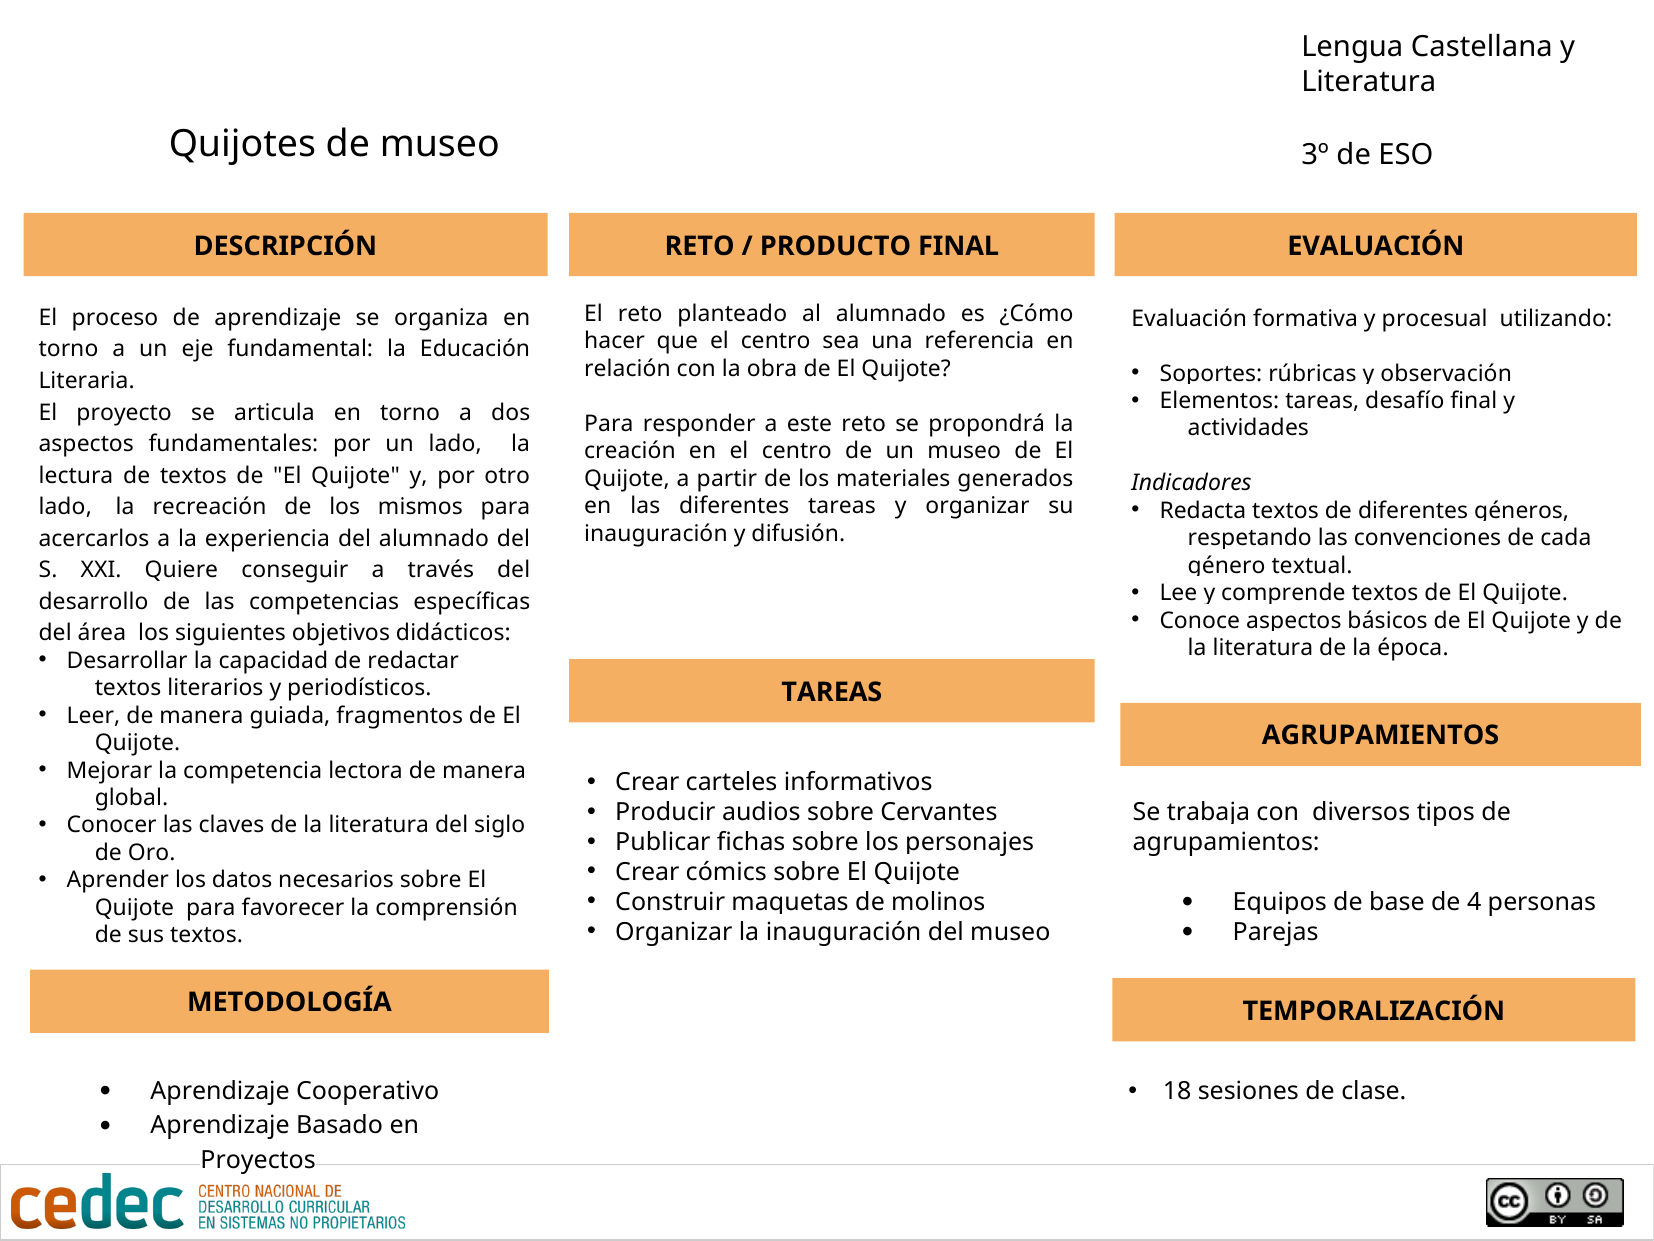

PROPUESTA DIDÁCTICA
Lengua Castellana y Literatura
Materia:
Quijotes de museo
Curso:
REA:
3º de ESO
DESCRIPCIÓN
RETO / PRODUCTO FINAL
EVALUACIÓN
El proceso de aprendizaje se organiza en torno a un eje fundamental: la Educación Literaria.
El proyecto se articula en torno a dos aspectos fundamentales: por un lado, la lectura de textos de "El Quijote" y, por otro lado,  la recreación de los mismos para acercarlos a la experiencia del alumnado del S. XXI. Quiere conseguir a través del desarrollo de las competencias específicas del área los siguientes objetivos didácticos:
Desarrollar la capacidad de redactar textos literarios y periodísticos.
Leer, de manera guiada, fragmentos de El Quijote.
Mejorar la competencia lectora de manera global.
Conocer las claves de la literatura del siglo de Oro.
Aprender los datos necesarios sobre El Quijote para favorecer la comprensión de sus textos.
El reto planteado al alumnado es ¿Cómo hacer que el centro sea una referencia en relación con la obra de El Quijote?
Para responder a este reto se propondrá la creación en el centro de un museo de El Quijote, a partir de los materiales generados en las diferentes tareas y organizar su inauguración y difusión.
Evaluación formativa y procesual utilizando:
Soportes: rúbricas y observación
Elementos: tareas, desafío final y actividades
Indicadores
Redacta textos de diferentes géneros, respetando las convenciones de cada género textual.
Lee y comprende textos de El Quijote.
Conoce aspectos básicos de El Quijote y de la literatura de la época.
TAREAS
AGRUPAMIENTOS
Crear carteles informativos
Producir audios sobre Cervantes
Publicar fichas sobre los personajes
Crear cómics sobre El Quijote
Construir maquetas de molinos
Organizar la inauguración del museo
Se trabaja con diversos tipos de agrupamientos:
Equipos de base de 4 personas
Parejas
METODOLOGÍA
TEMPORALIZACIÓN
Aprendizaje Cooperativo
Aprendizaje Basado en Proyectos
 18 sesiones de clase.